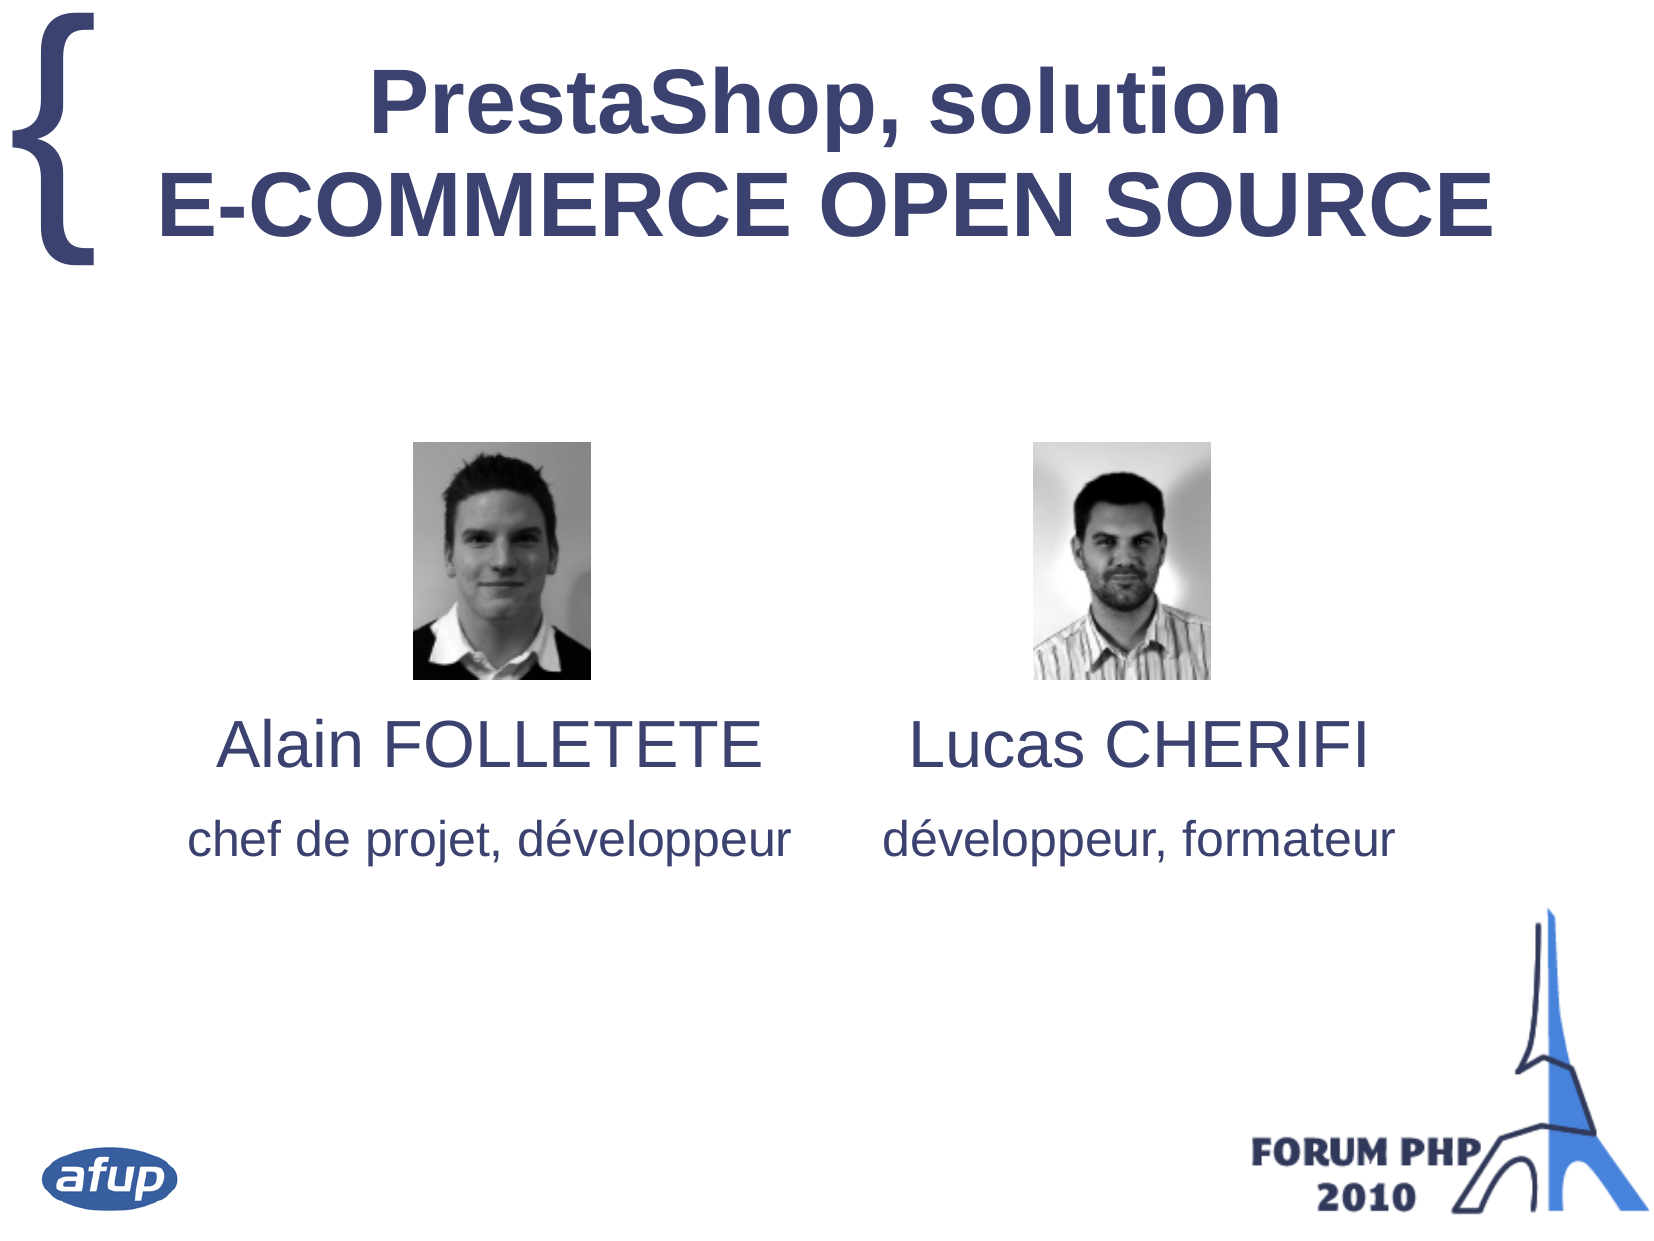

# PrestaShop, solution E-COMMERCE OPEN SOURCE
Lucas CHERIFI
développeur, formateur
Alain FOLLETETE
chef de projet, développeur